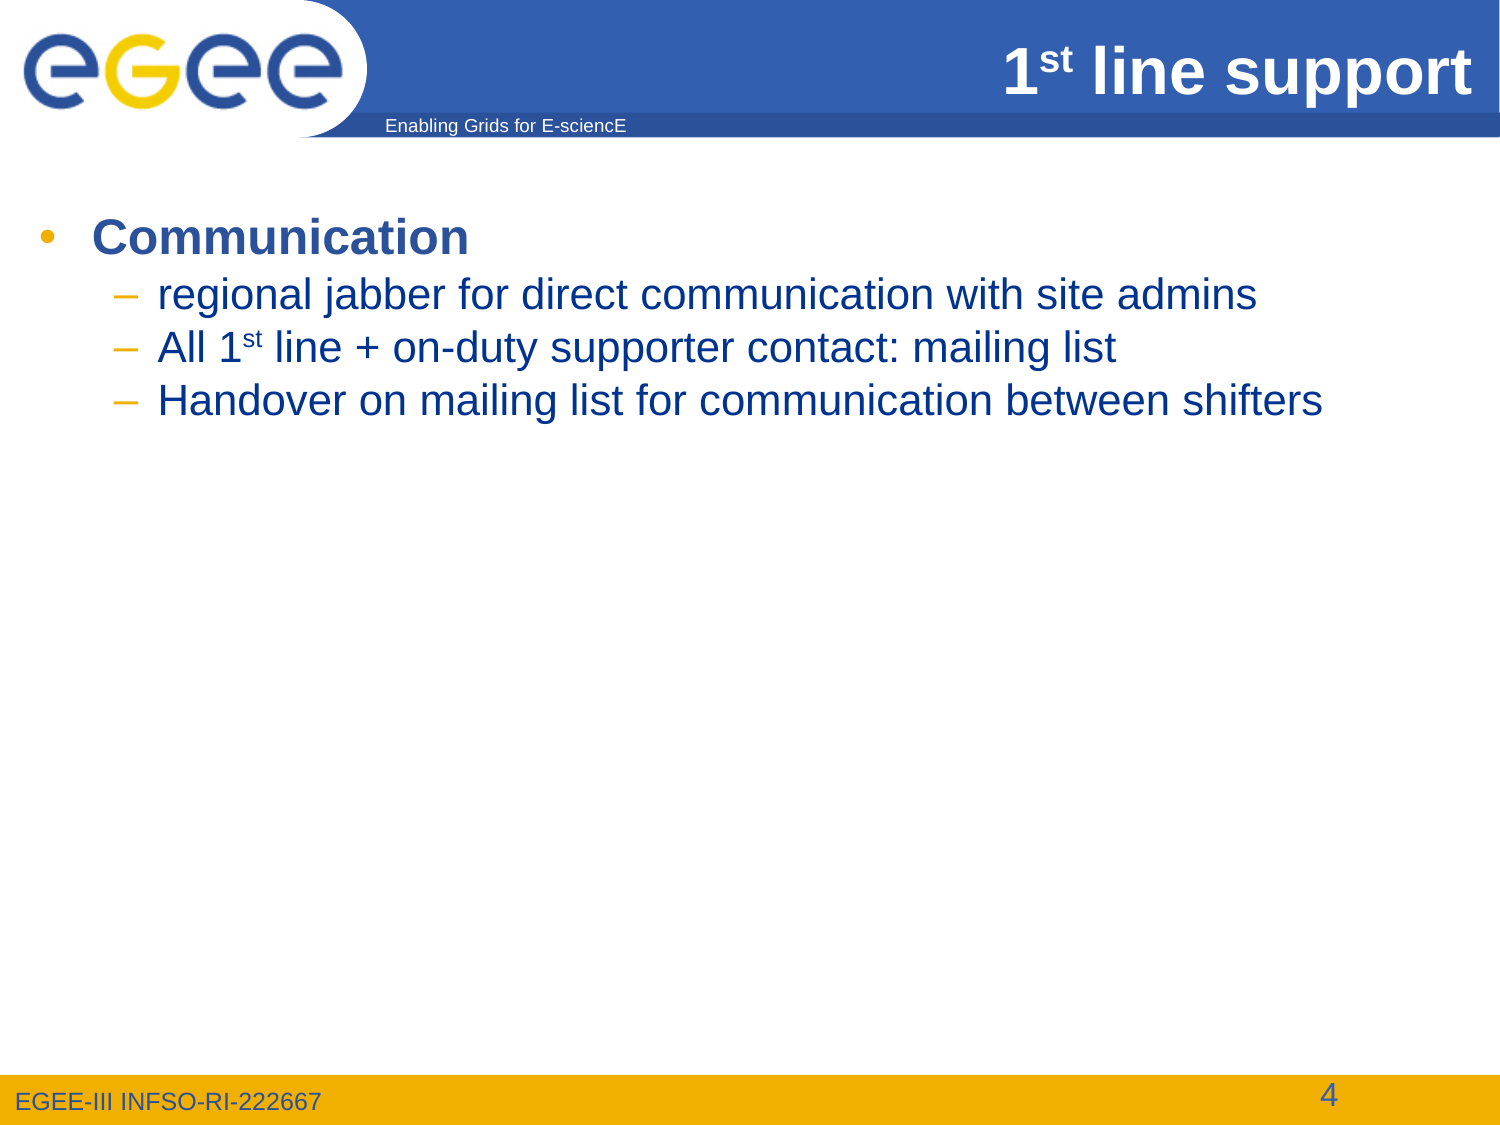

# 1st line support
Communication
regional jabber for direct communication with site admins
All 1st line + on-duty supporter contact: mailing list
Handover on mailing list for communication between shifters
4